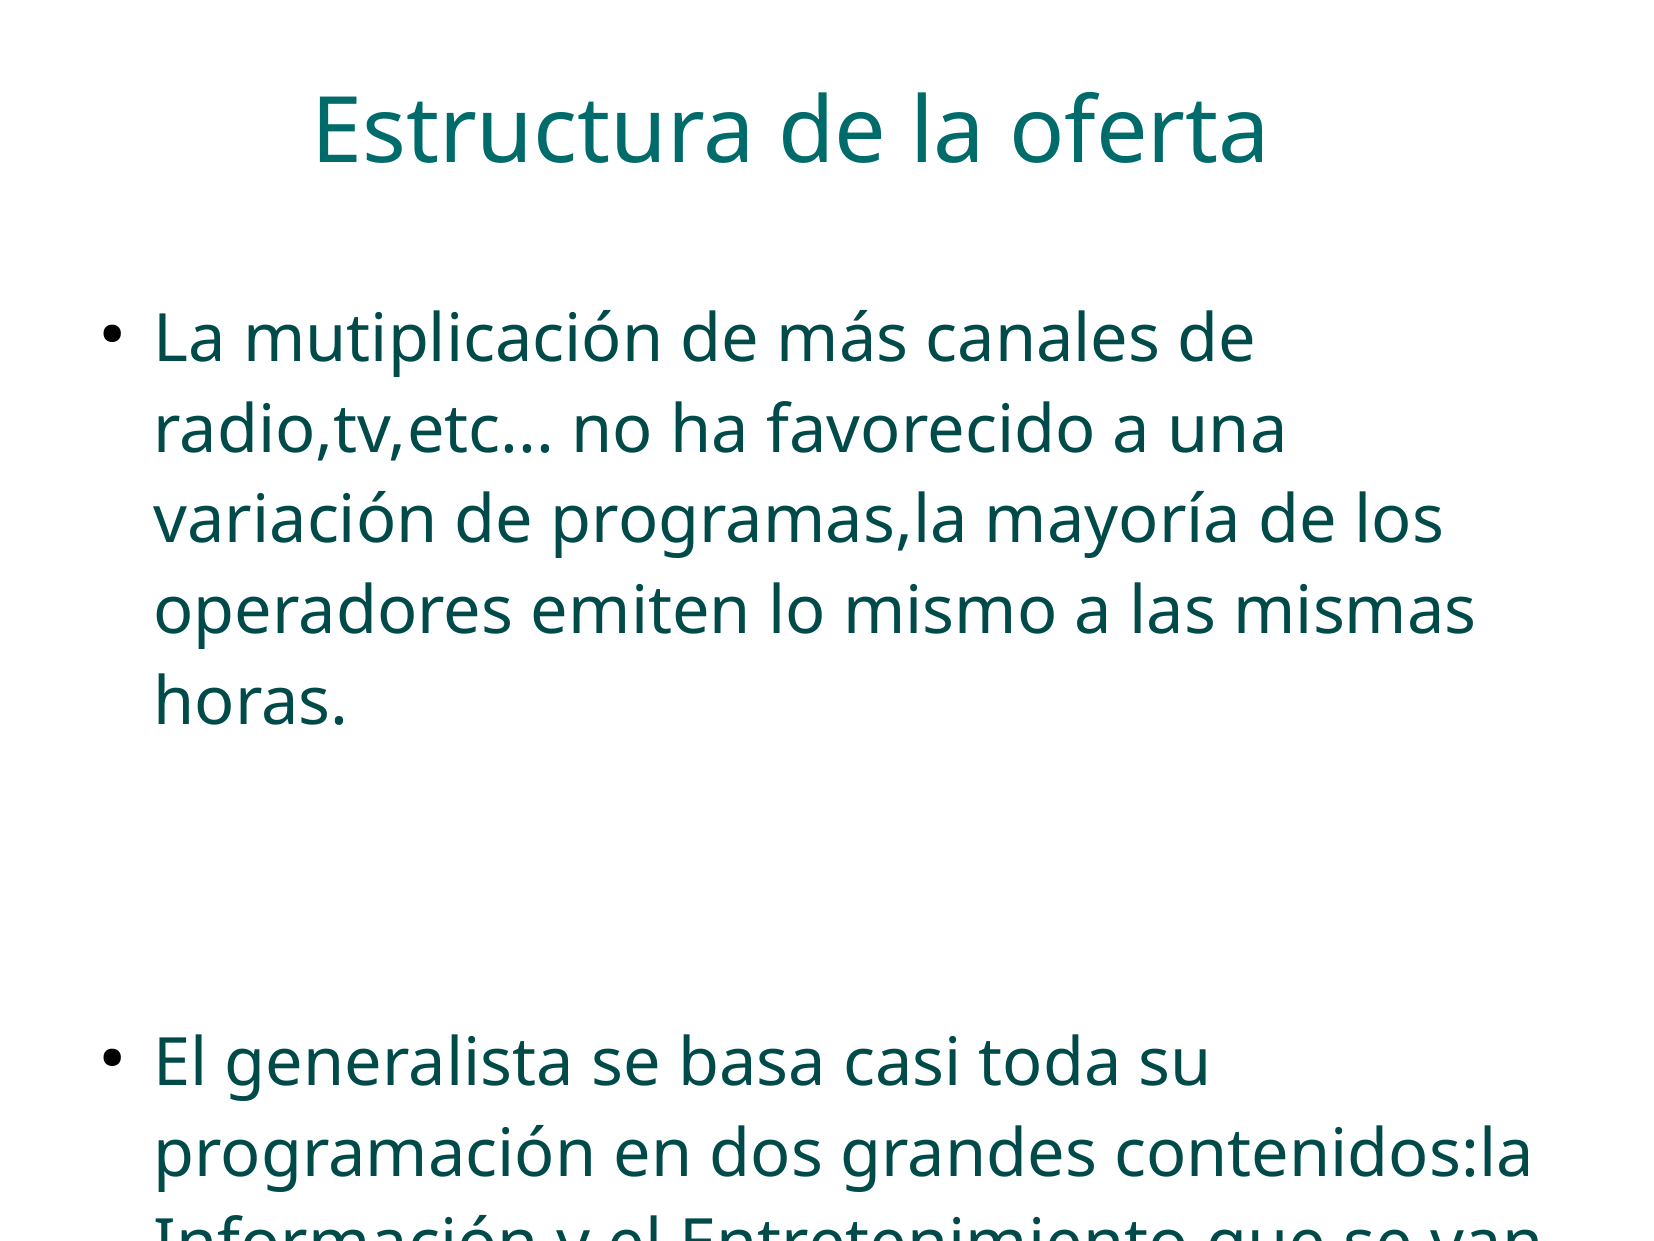

# Estructura de la oferta
La mutiplicación de más canales de radio,tv,etc... no ha favorecido a una variación de programas,la mayoría de los operadores emiten lo mismo a las mismas horas.
El generalista se basa casi toda su programación en dos grandes contenidos:la Información y el Entretenimiento,que se van alternando a lo largo del día.